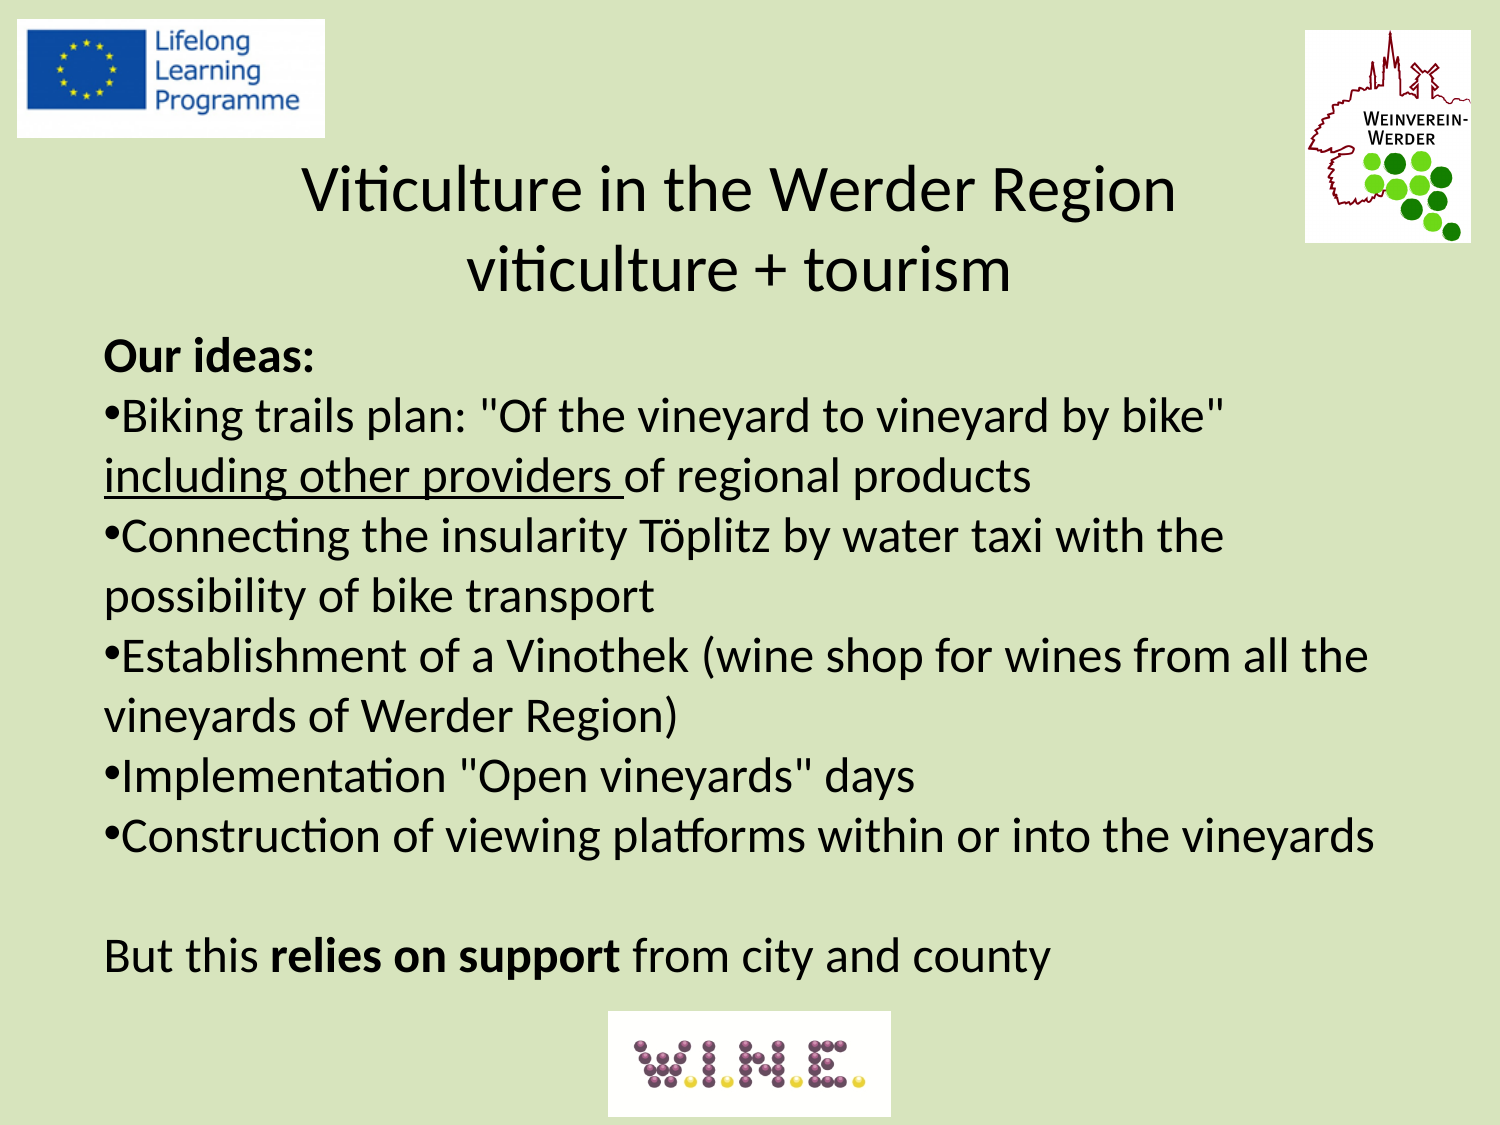

Viticulture in the Werder Region
viticulture + tourism
Our ideas:
Biking trails plan: "Of the vineyard to vineyard by bike" including other providers of regional products
Connecting the insularity Töplitz by water taxi with the possibility of bike transport
Establishment of a Vinothek (wine shop for wines from all the vineyards of Werder Region)
Implementation "Open vineyards" days
Construction of viewing platforms within or into the vineyards
But this relies on support from city and county